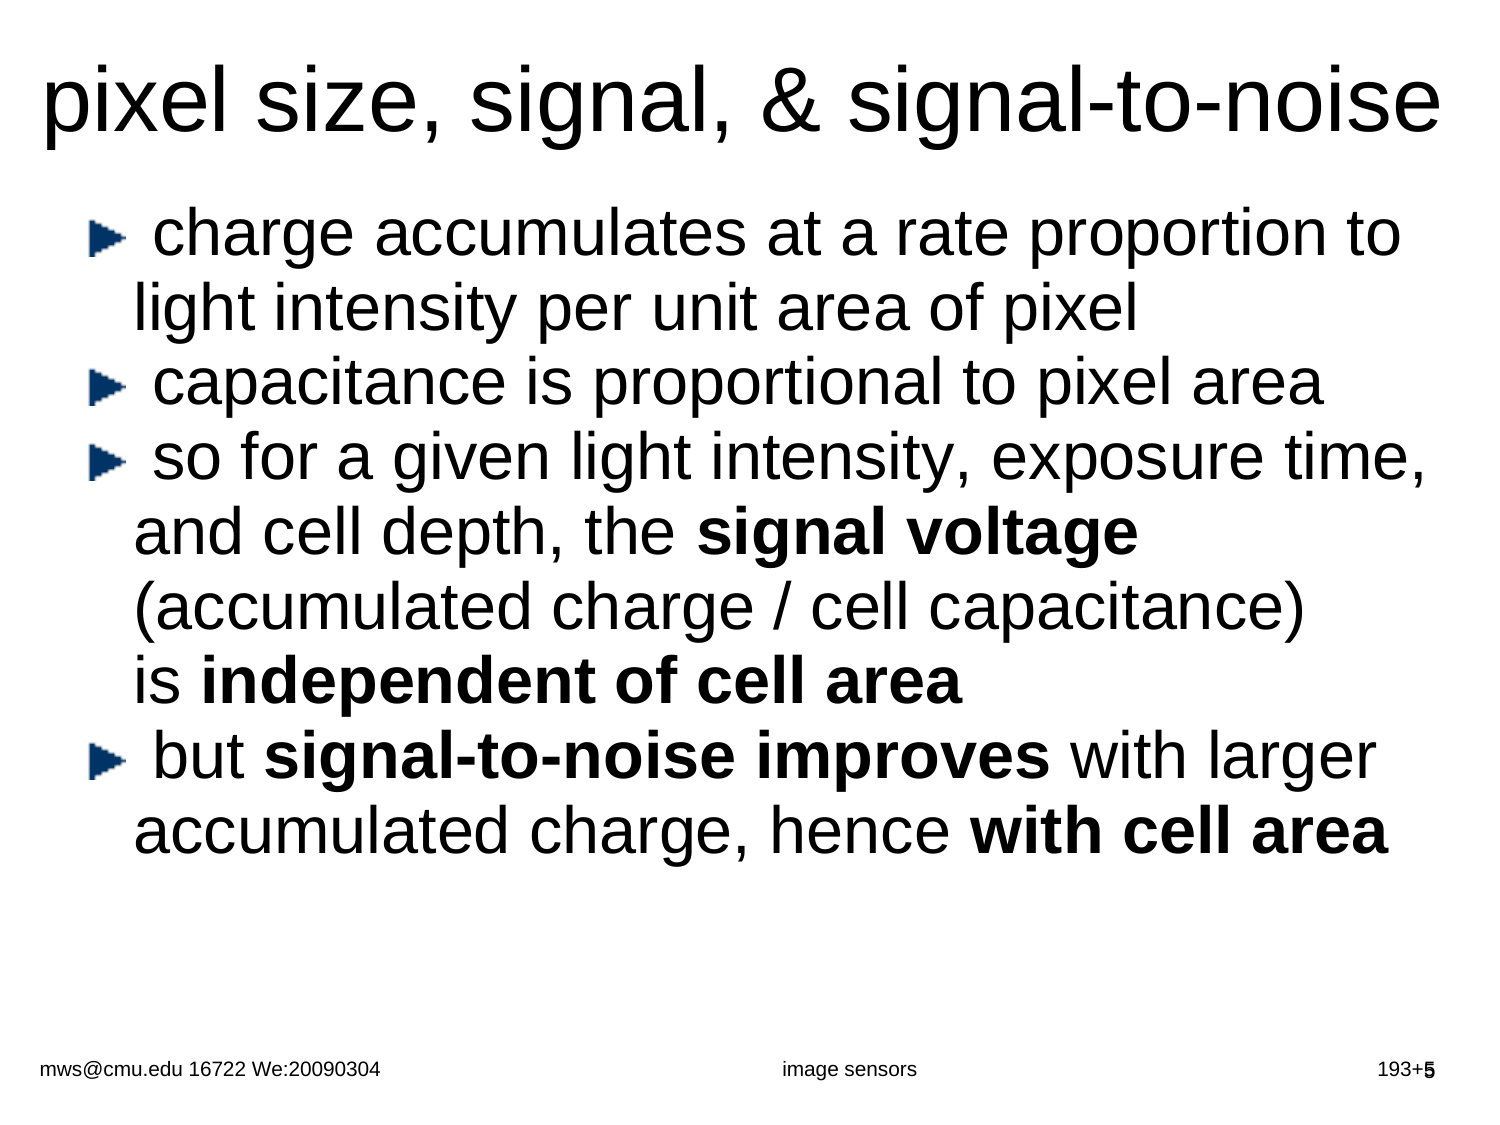

# pixel size, signal, & signal-to-noise
 charge accumulates at a rate proportion to light intensity per unit area of pixel
 capacitance is proportional to pixel area
 so for a given light intensity, exposure time, and cell depth, the signal voltage (accumulated charge / cell capacitance)
is independent of cell area
 but signal-to-noise improves with larger accumulated charge, hence with cell area
mws@cmu.edu 16722 We:20090304
image sensors
5